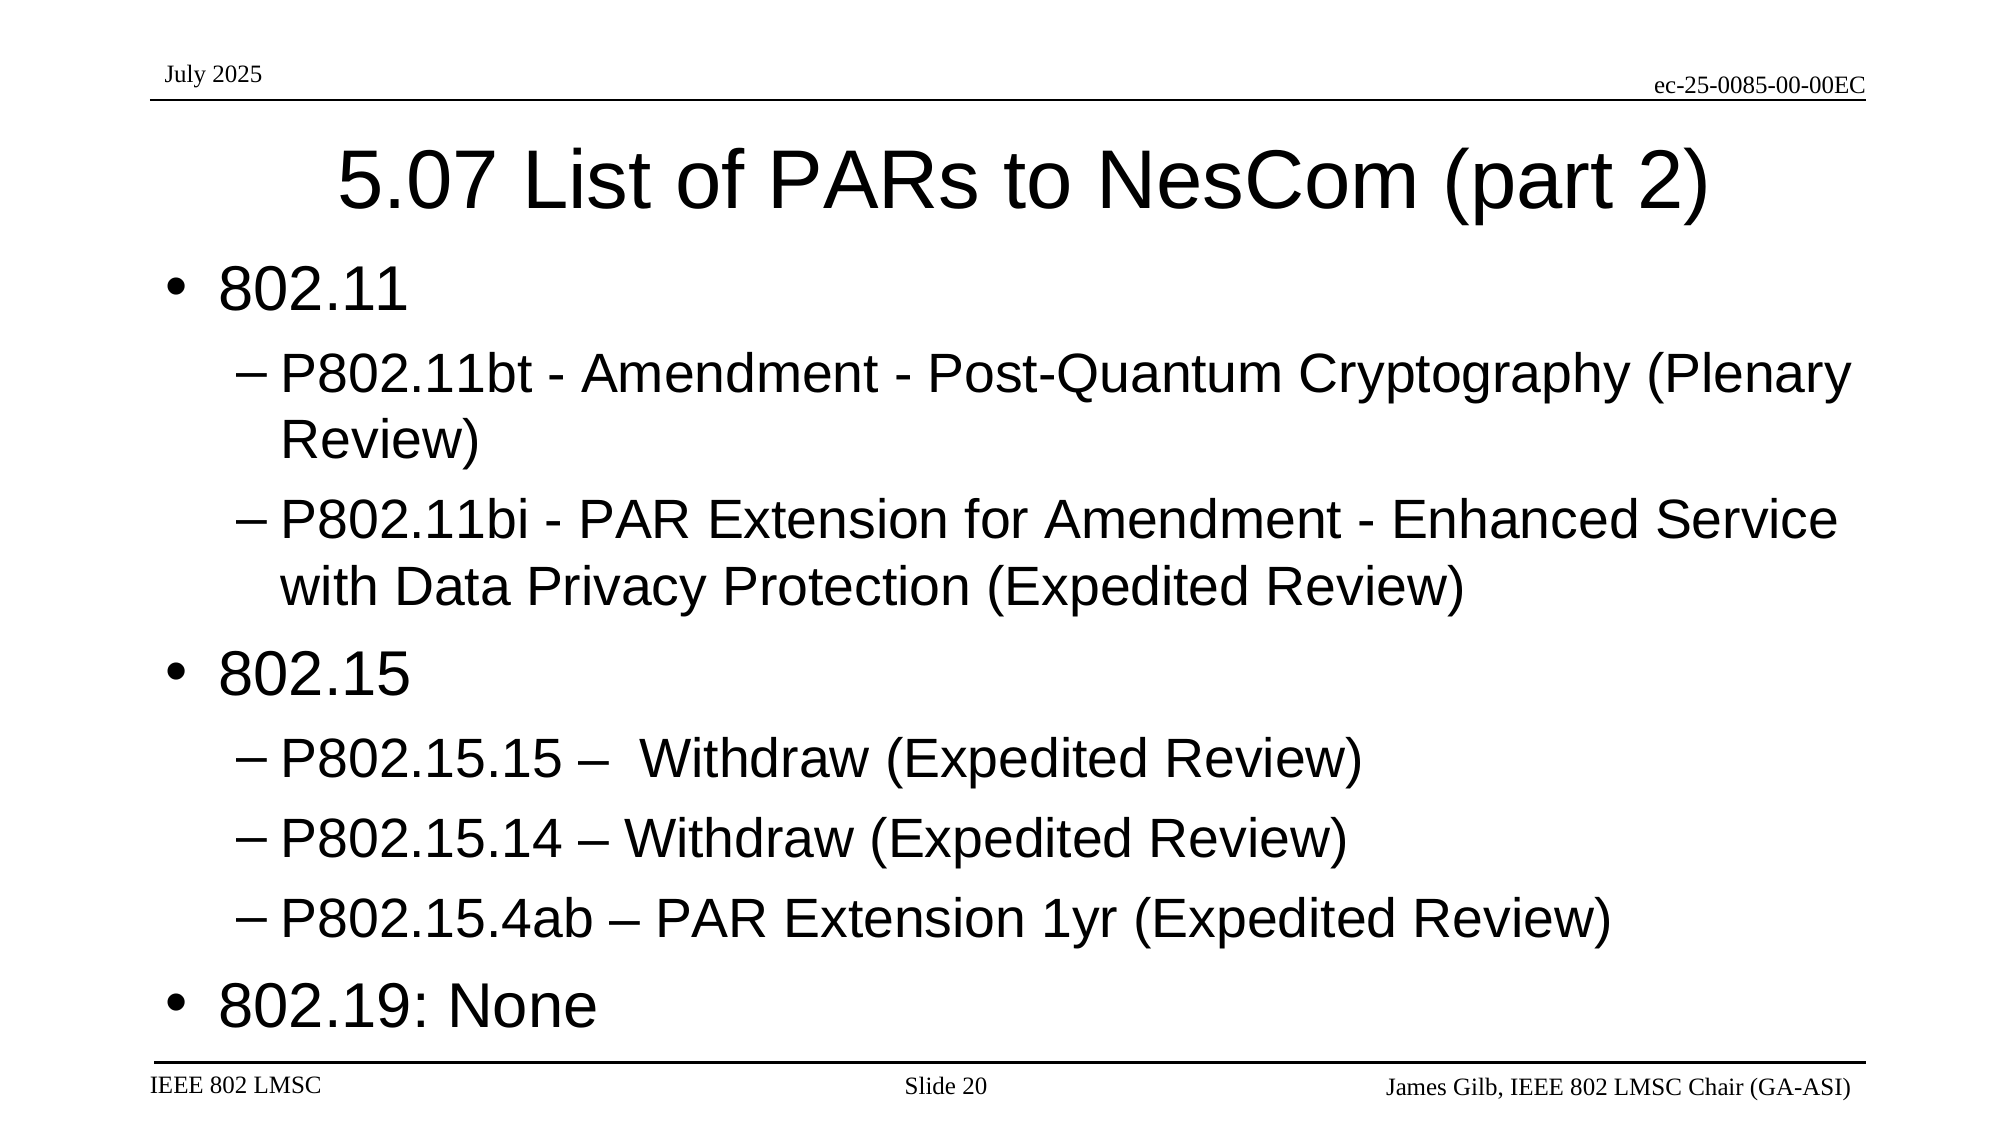

# 5.07 List of PARs to NesCom (part 2)
802.11
P802.11bt - Amendment - Post-Quantum Cryptography (Plenary Review)
P802.11bi - PAR Extension for Amendment - Enhanced Service with Data Privacy Protection (Expedited Review)
802.15
P802.15.15 – Withdraw (Expedited Review)
P802.15.14 – Withdraw (Expedited Review)
P802.15.4ab – PAR Extension 1yr (Expedited Review)
802.19: None
20